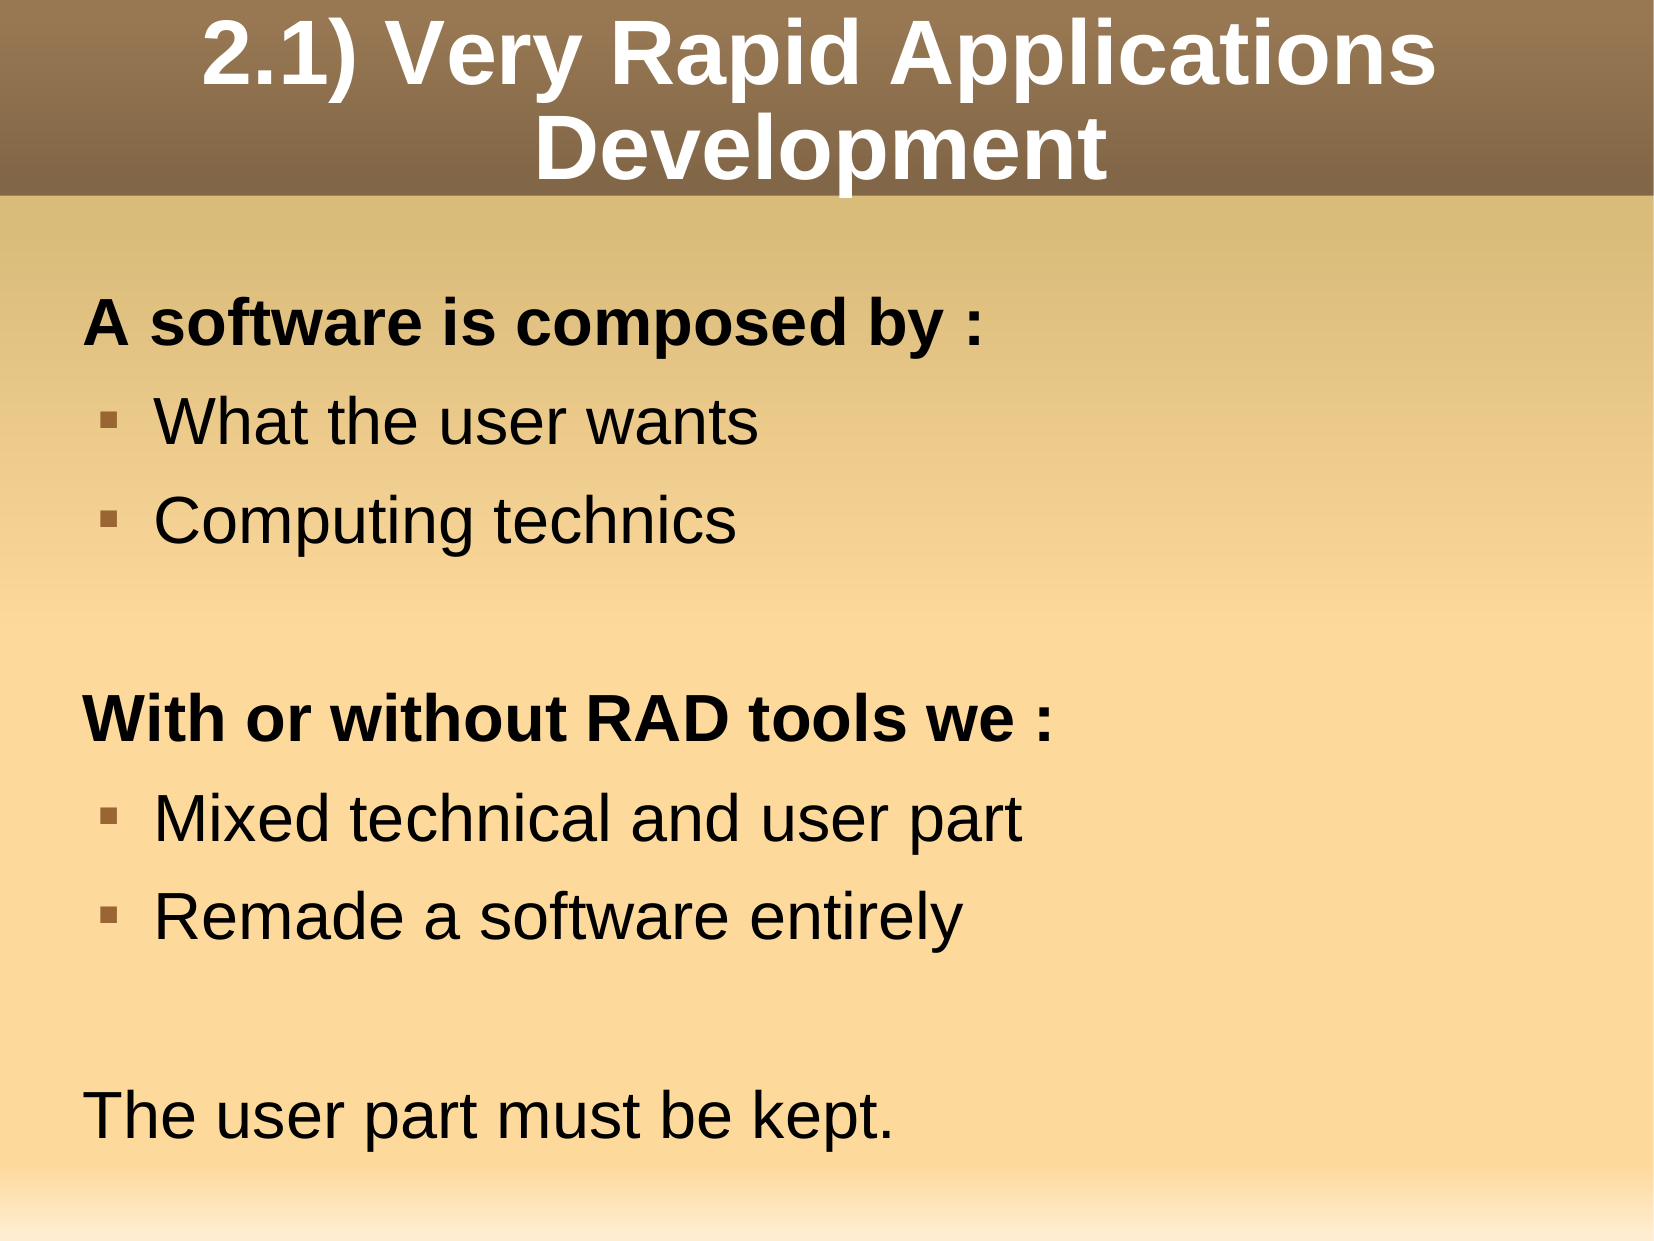

# 2.1) Very Rapid Applications Development
A software is composed by :
What the user wants
Computing technics
With or without RAD tools we :
Mixed technical and user part
Remade a software entirely
The user part must be kept.